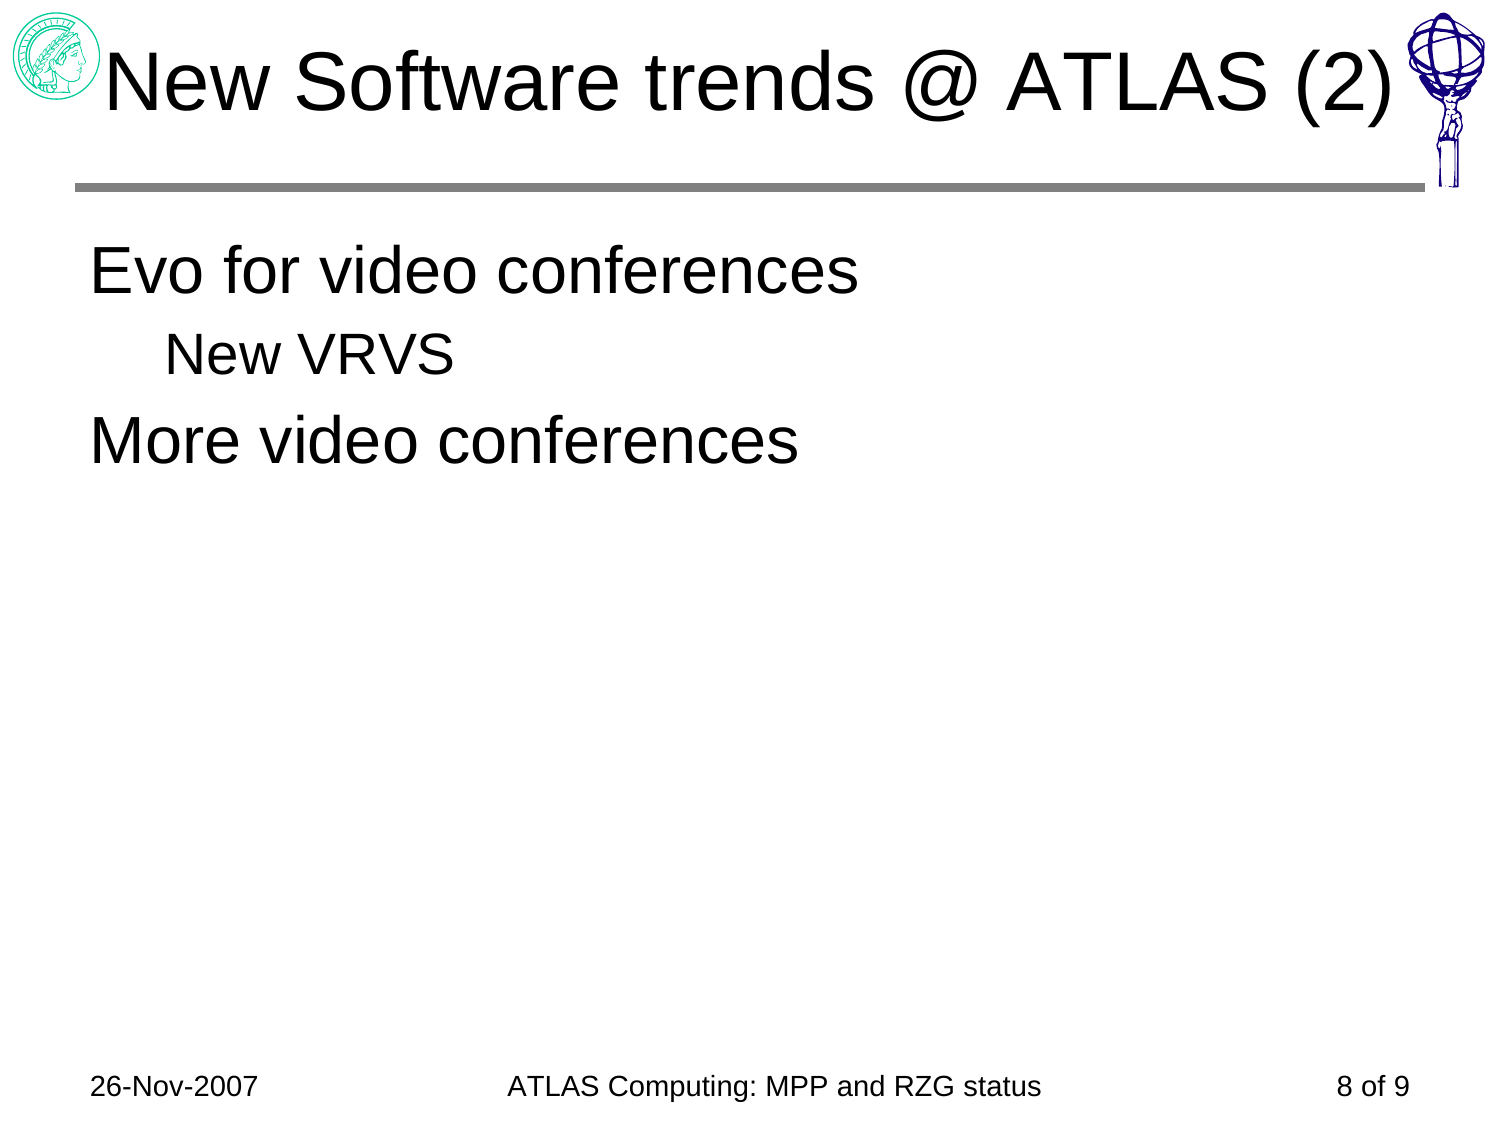

# New Software trends @ ATLAS (2)
Evo for video conferences
New VRVS
More video conferences
26-Nov-2007
ATLAS Computing: MPP and RZG status
8